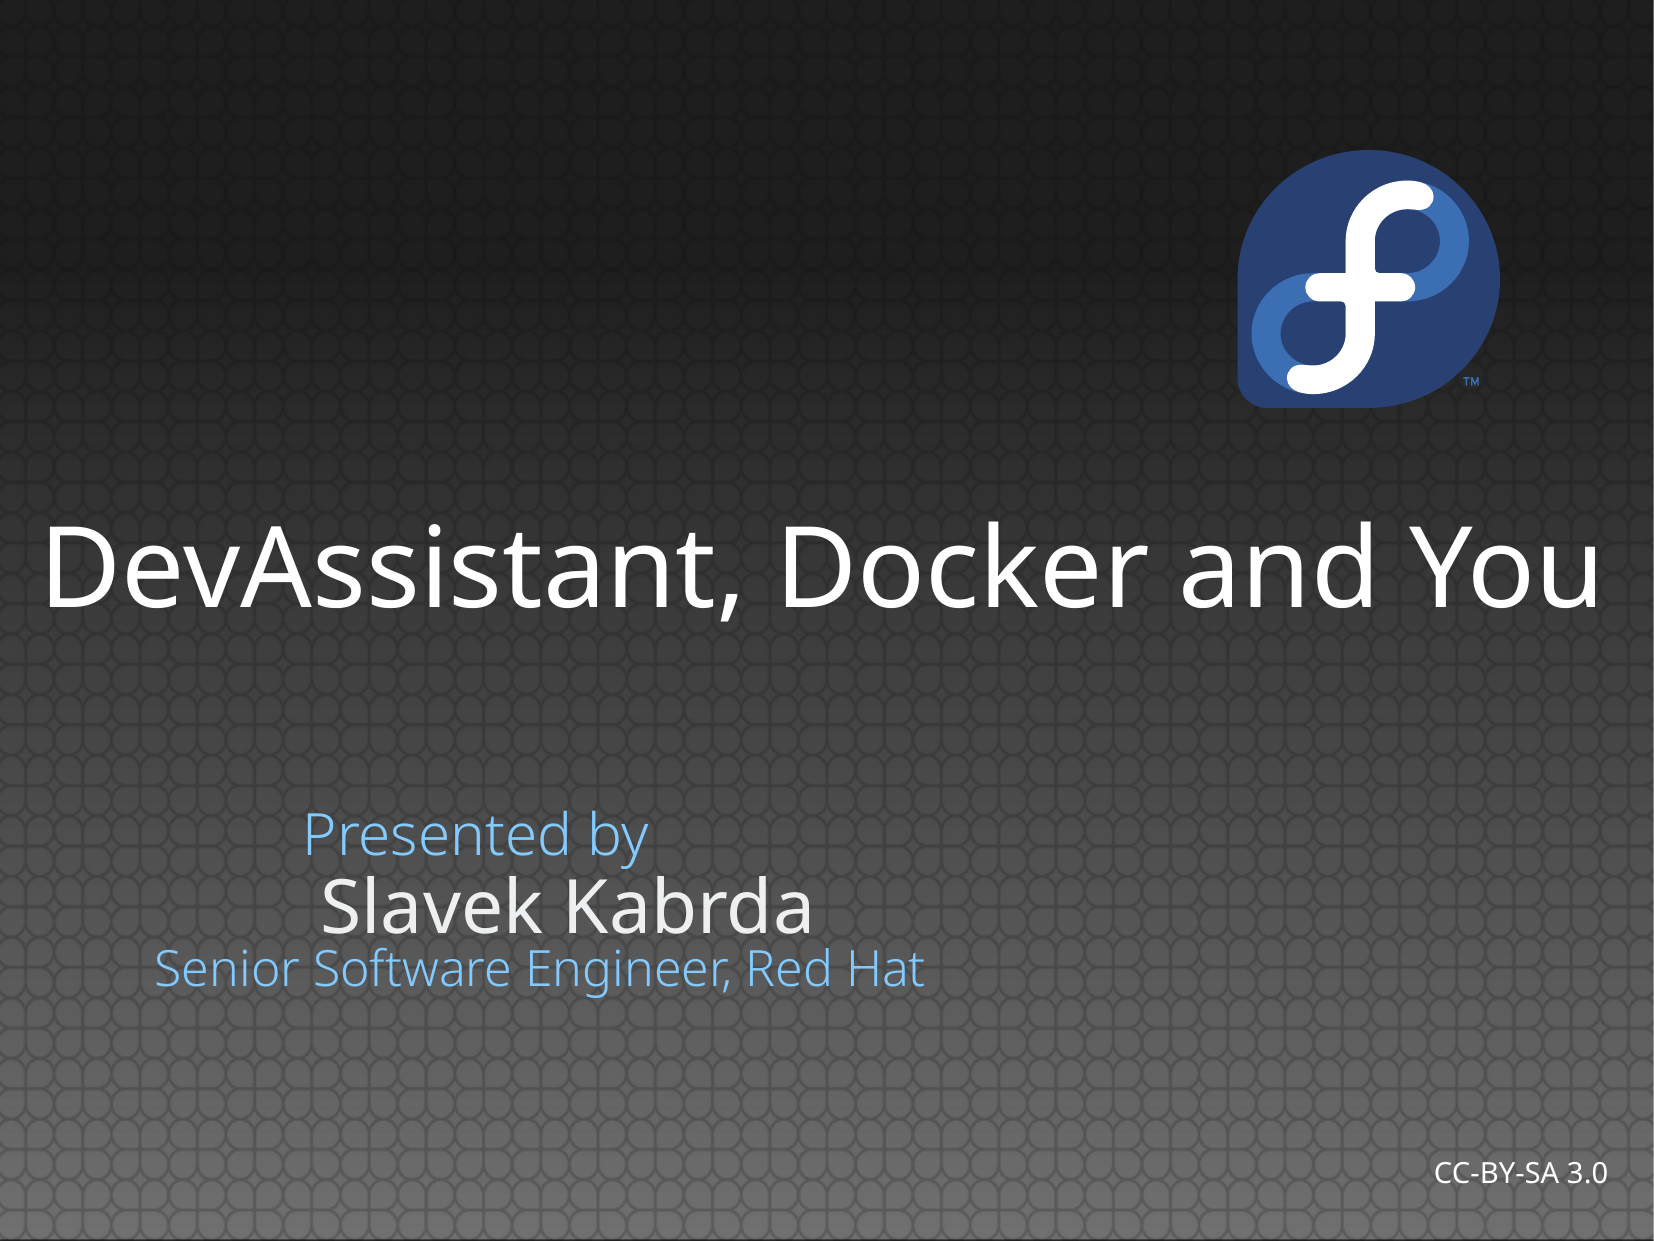

DevAssistant, Docker and You
#
Presented by
Slavek Kabrda
Senior Software Engineer, Red Hat
CC-BY-SA 3.0